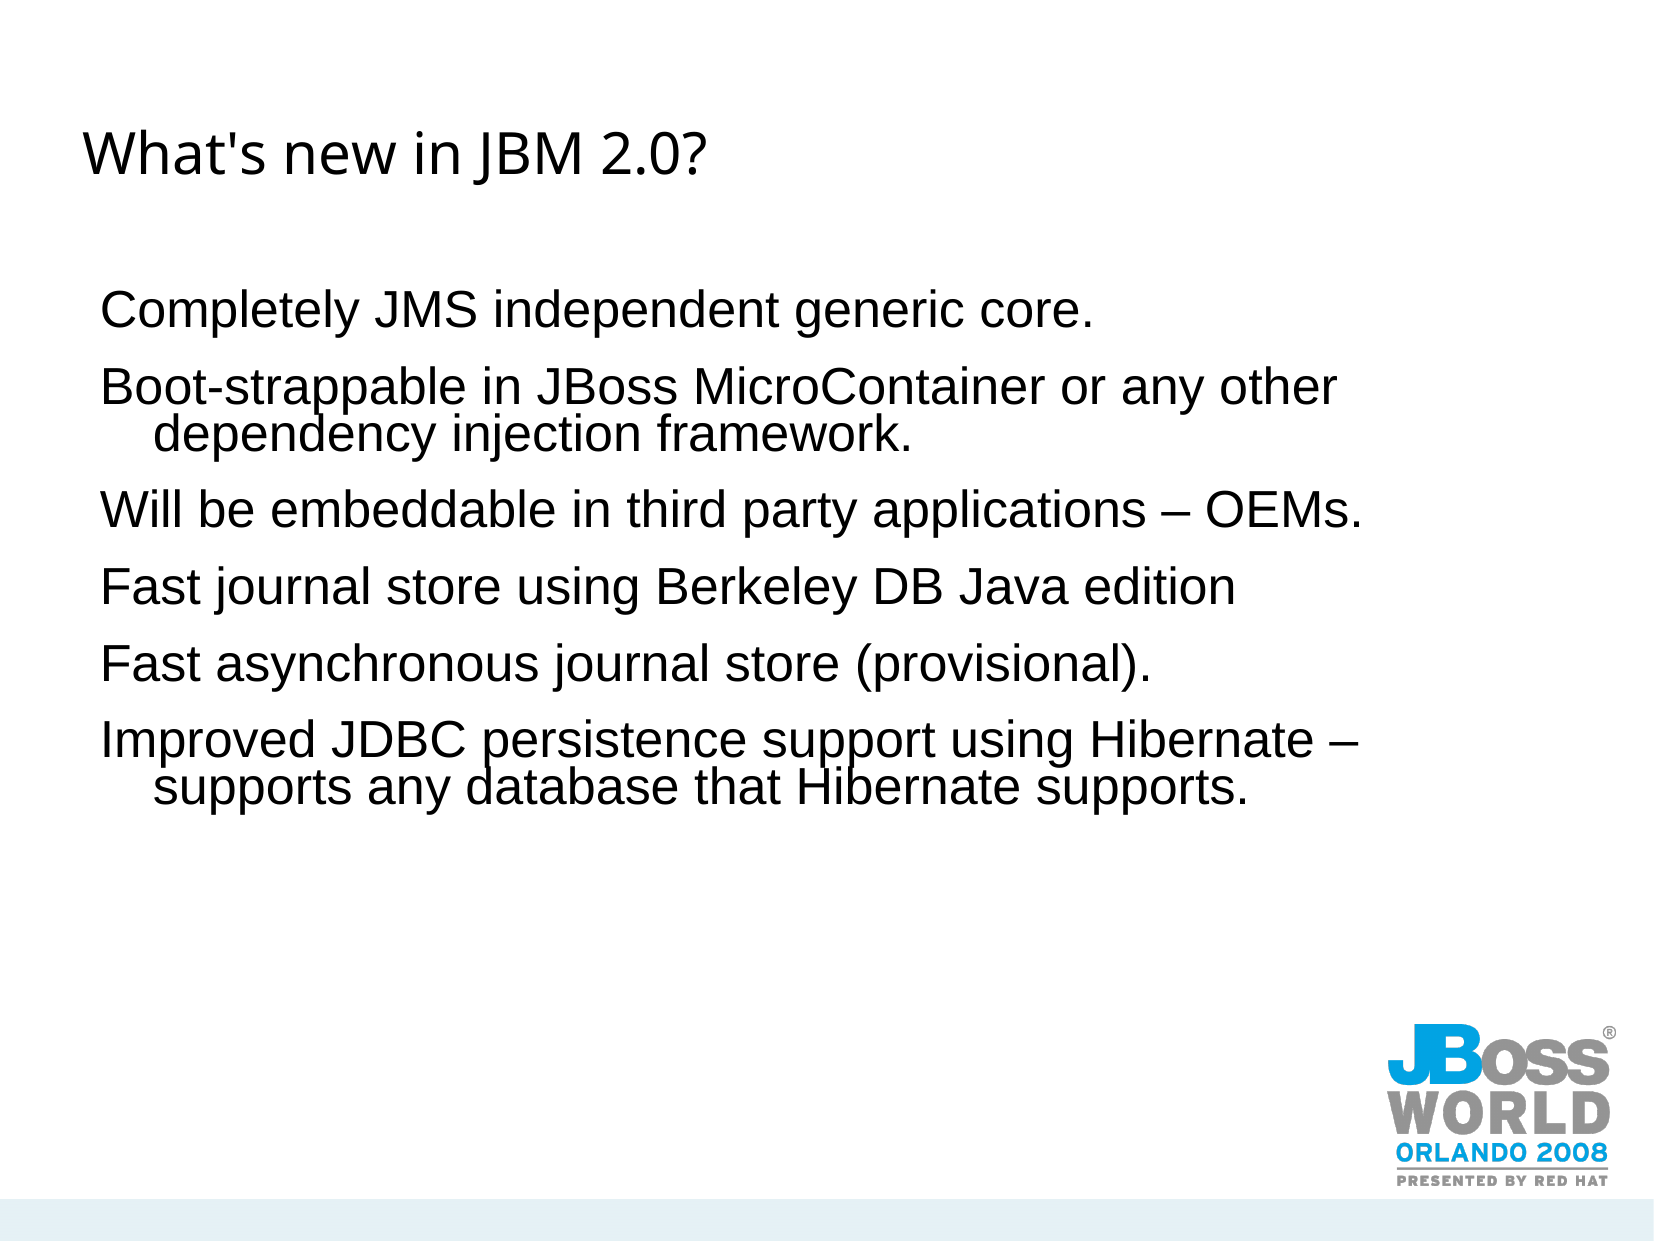

# What's new in JBM 2.0?
Completely JMS independent generic core.
Boot-strappable in JBoss MicroContainer or any other dependency injection framework.
Will be embeddable in third party applications – OEMs.
Fast journal store using Berkeley DB Java edition
Fast asynchronous journal store (provisional).
Improved JDBC persistence support using Hibernate – supports any database that Hibernate supports.